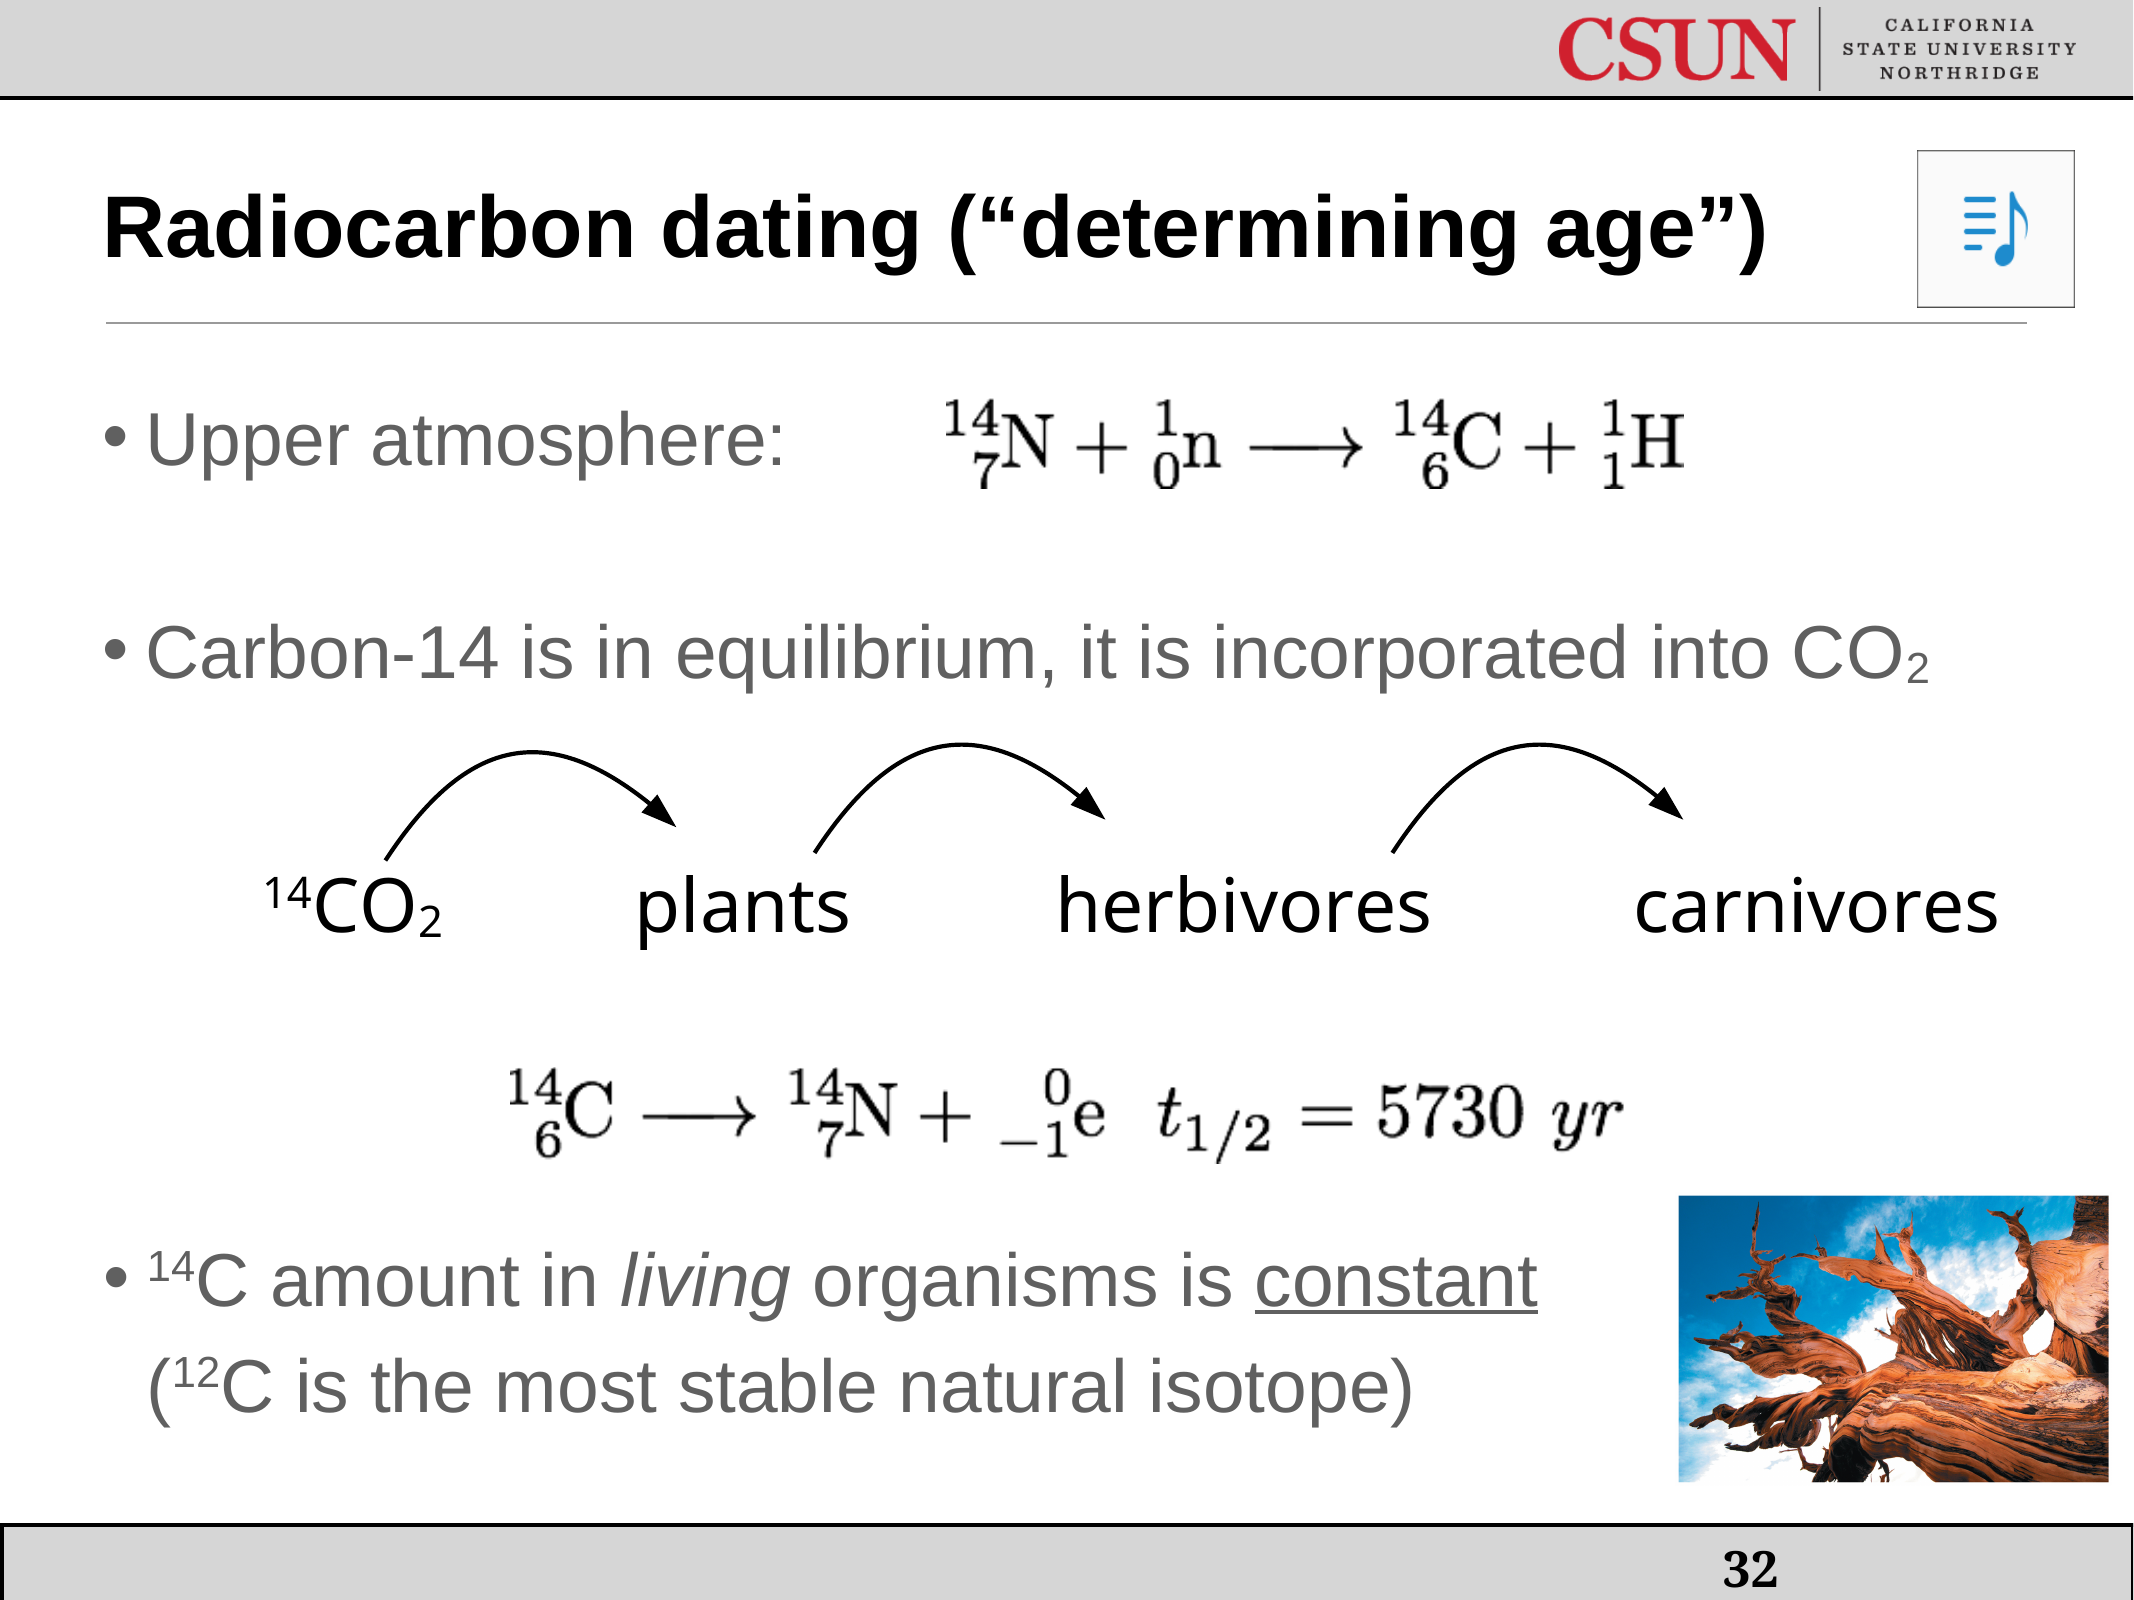

# Radiocarbon dating (“determining age”)
Upper atmosphere:
Carbon-14 is in equilibrium, it is incorporated into CO2
14CO2
plants
herbivores
carnivores
14C amount in living organisms is constant
(12C is the most stable natural isotope)
32